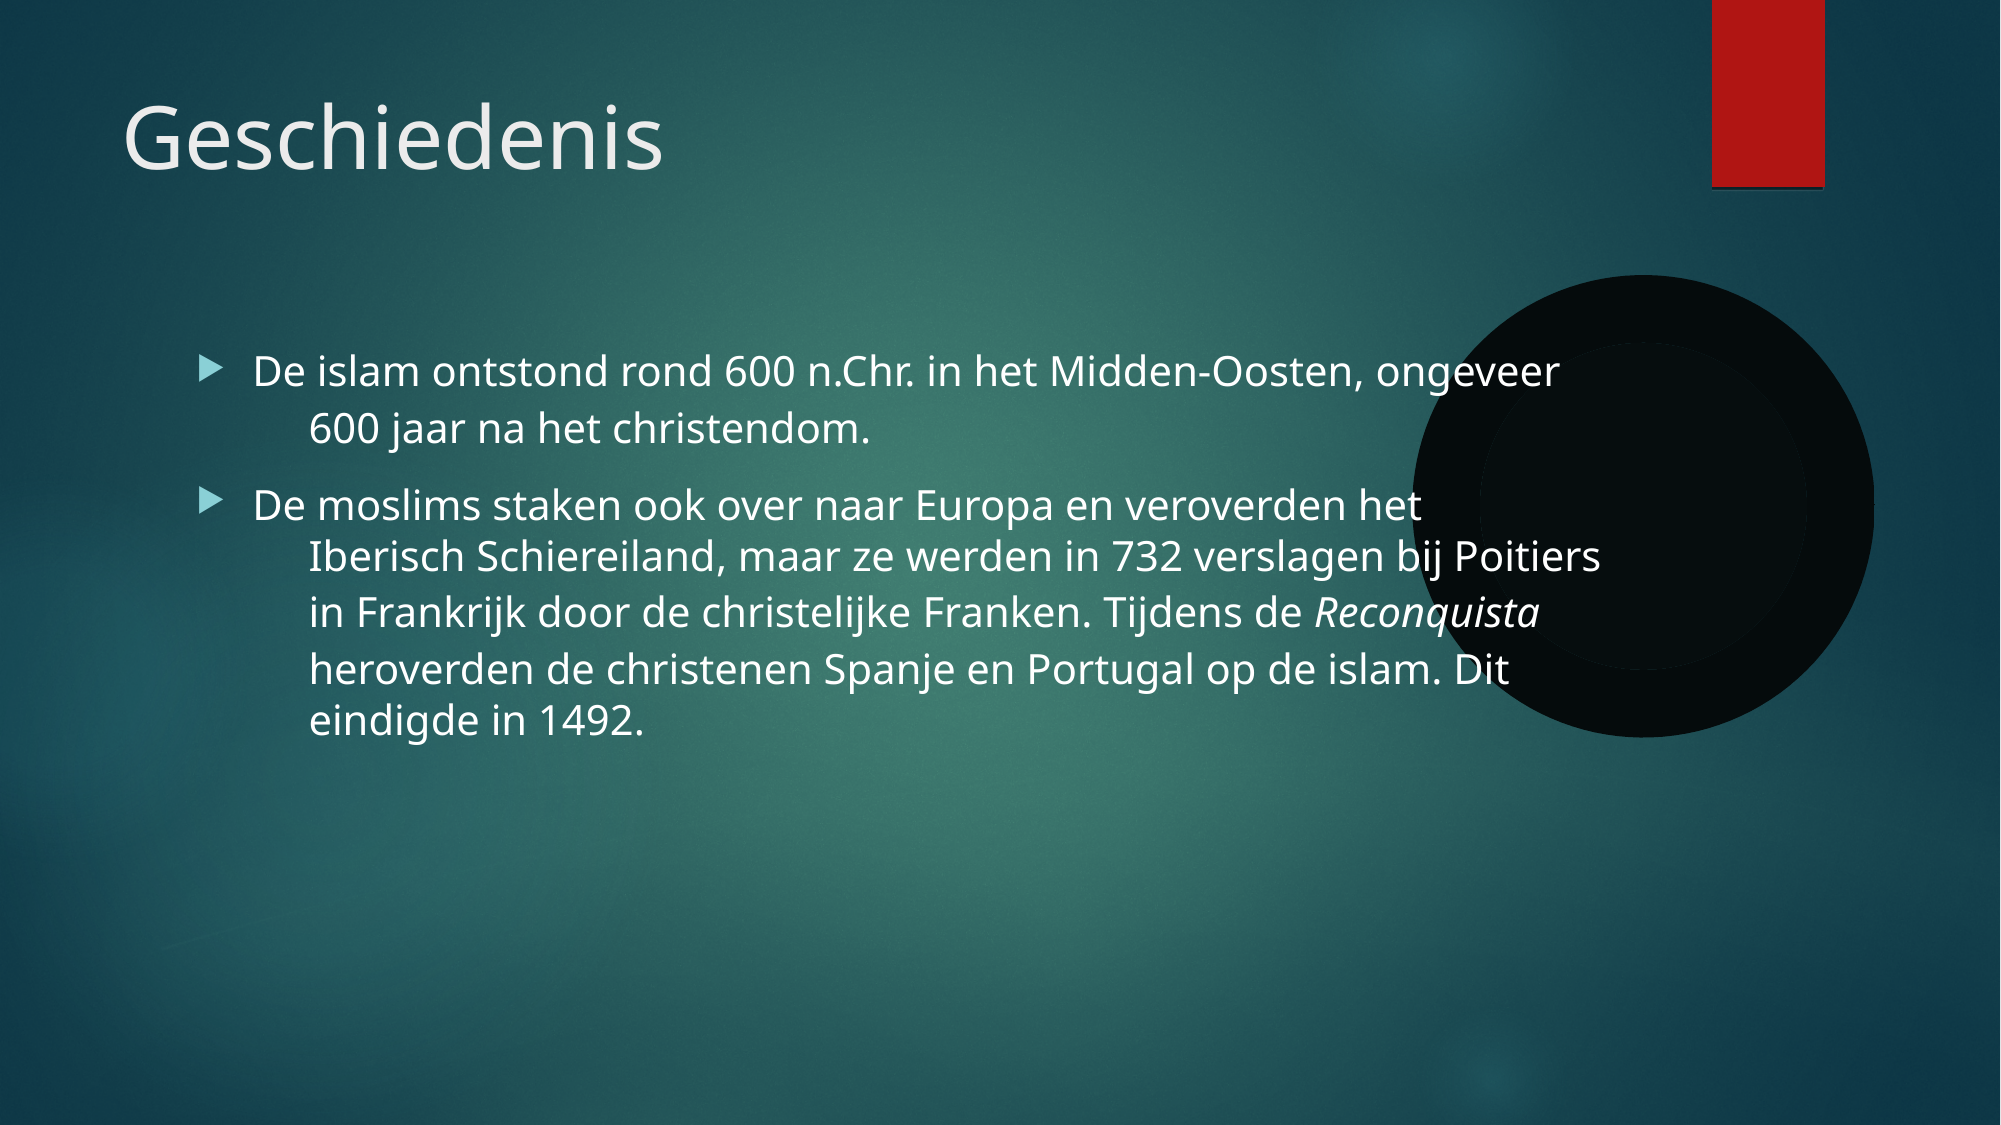

# Geschiedenis
De islam ontstond rond 600 n.Chr. in het Midden-Oosten, ongeveer 600 jaar na het christendom.
De moslims staken ook over naar Europa en veroverden het Iberisch Schiereiland, maar ze werden in 732 verslagen bij Poitiers in Frankrijk door de christelijke Franken. Tijdens de Reconquista heroverden de christenen Spanje en Portugal op de islam. Dit eindigde in 1492.